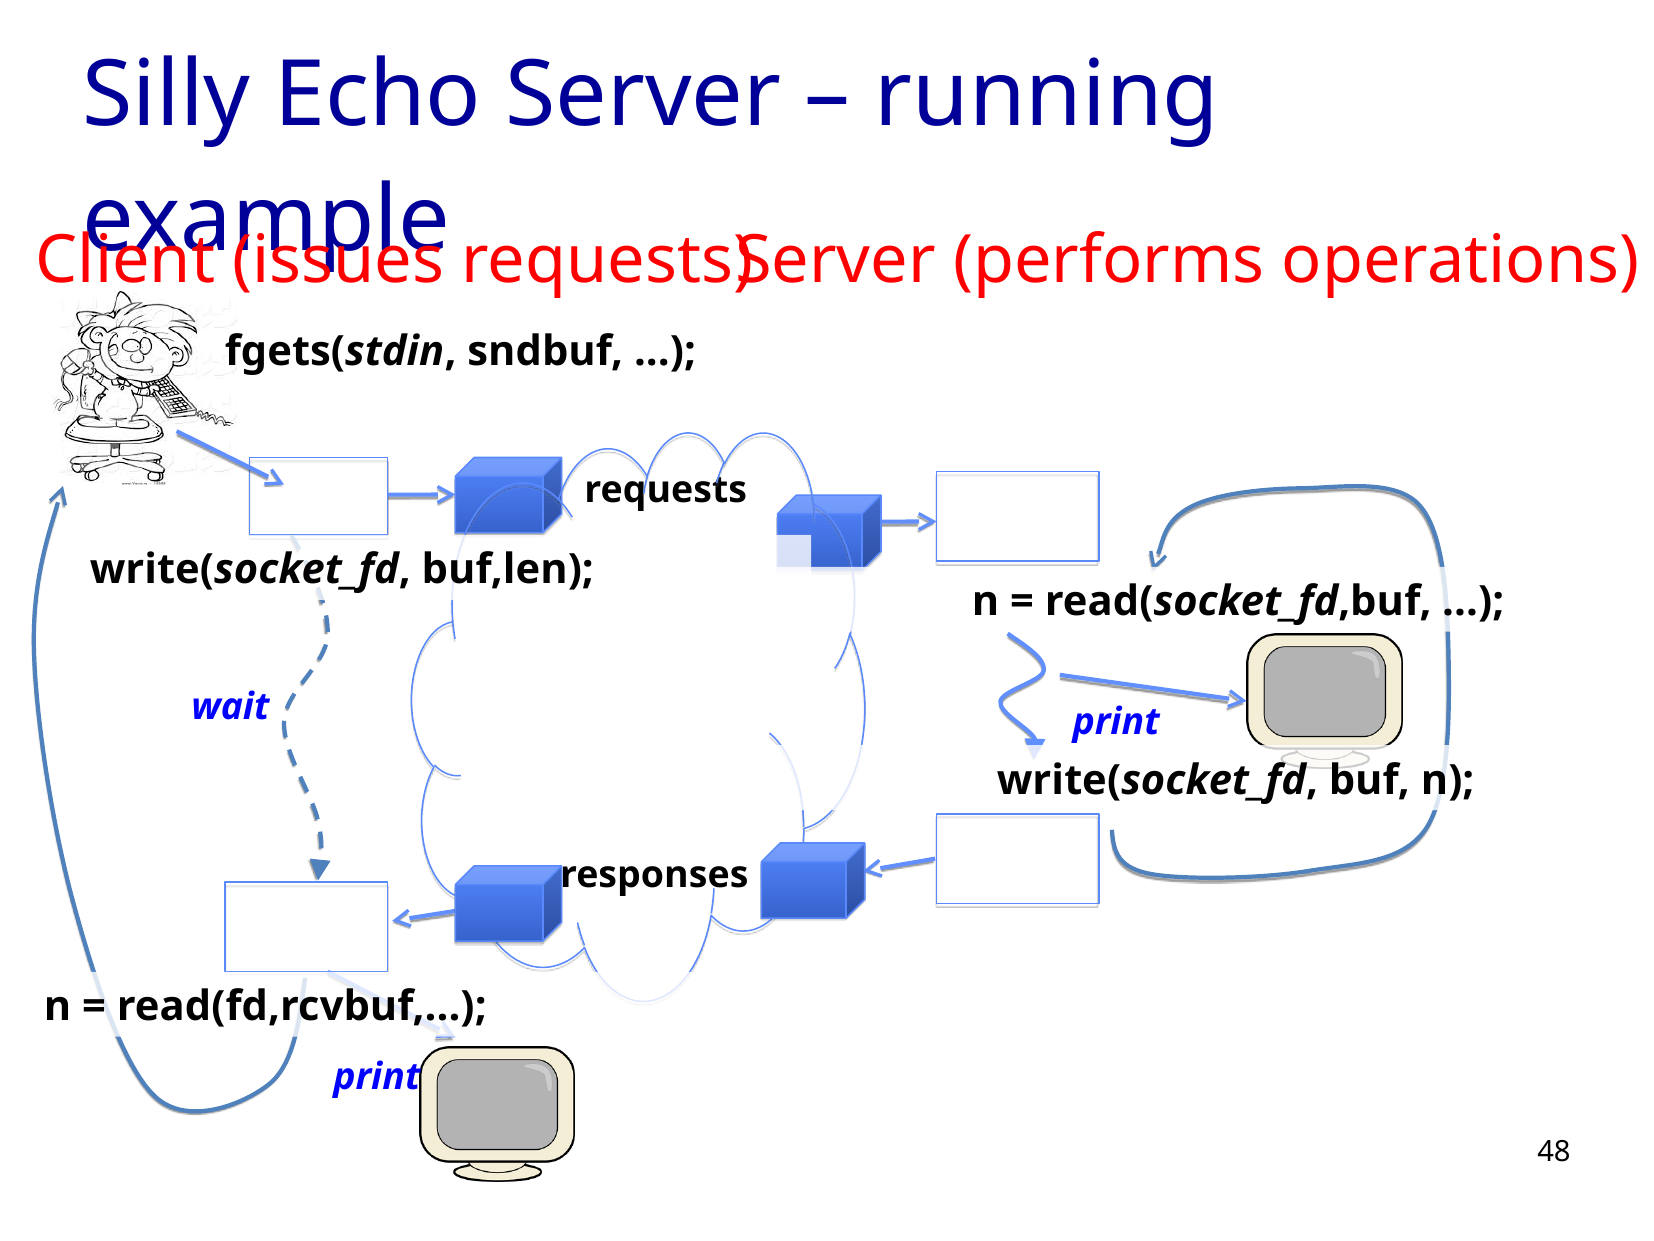

# Silly Echo Server – running example
Client (issues requests)
Server (performs operations)
fgets(stdin, sndbuf, ...);
requests
write(socket_fd, buf,len);
n = read(socket_fd,buf, ...);
wait
print
write(socket_fd, buf, n);
responses
n = read(fd,rcvbuf,...);
print
48